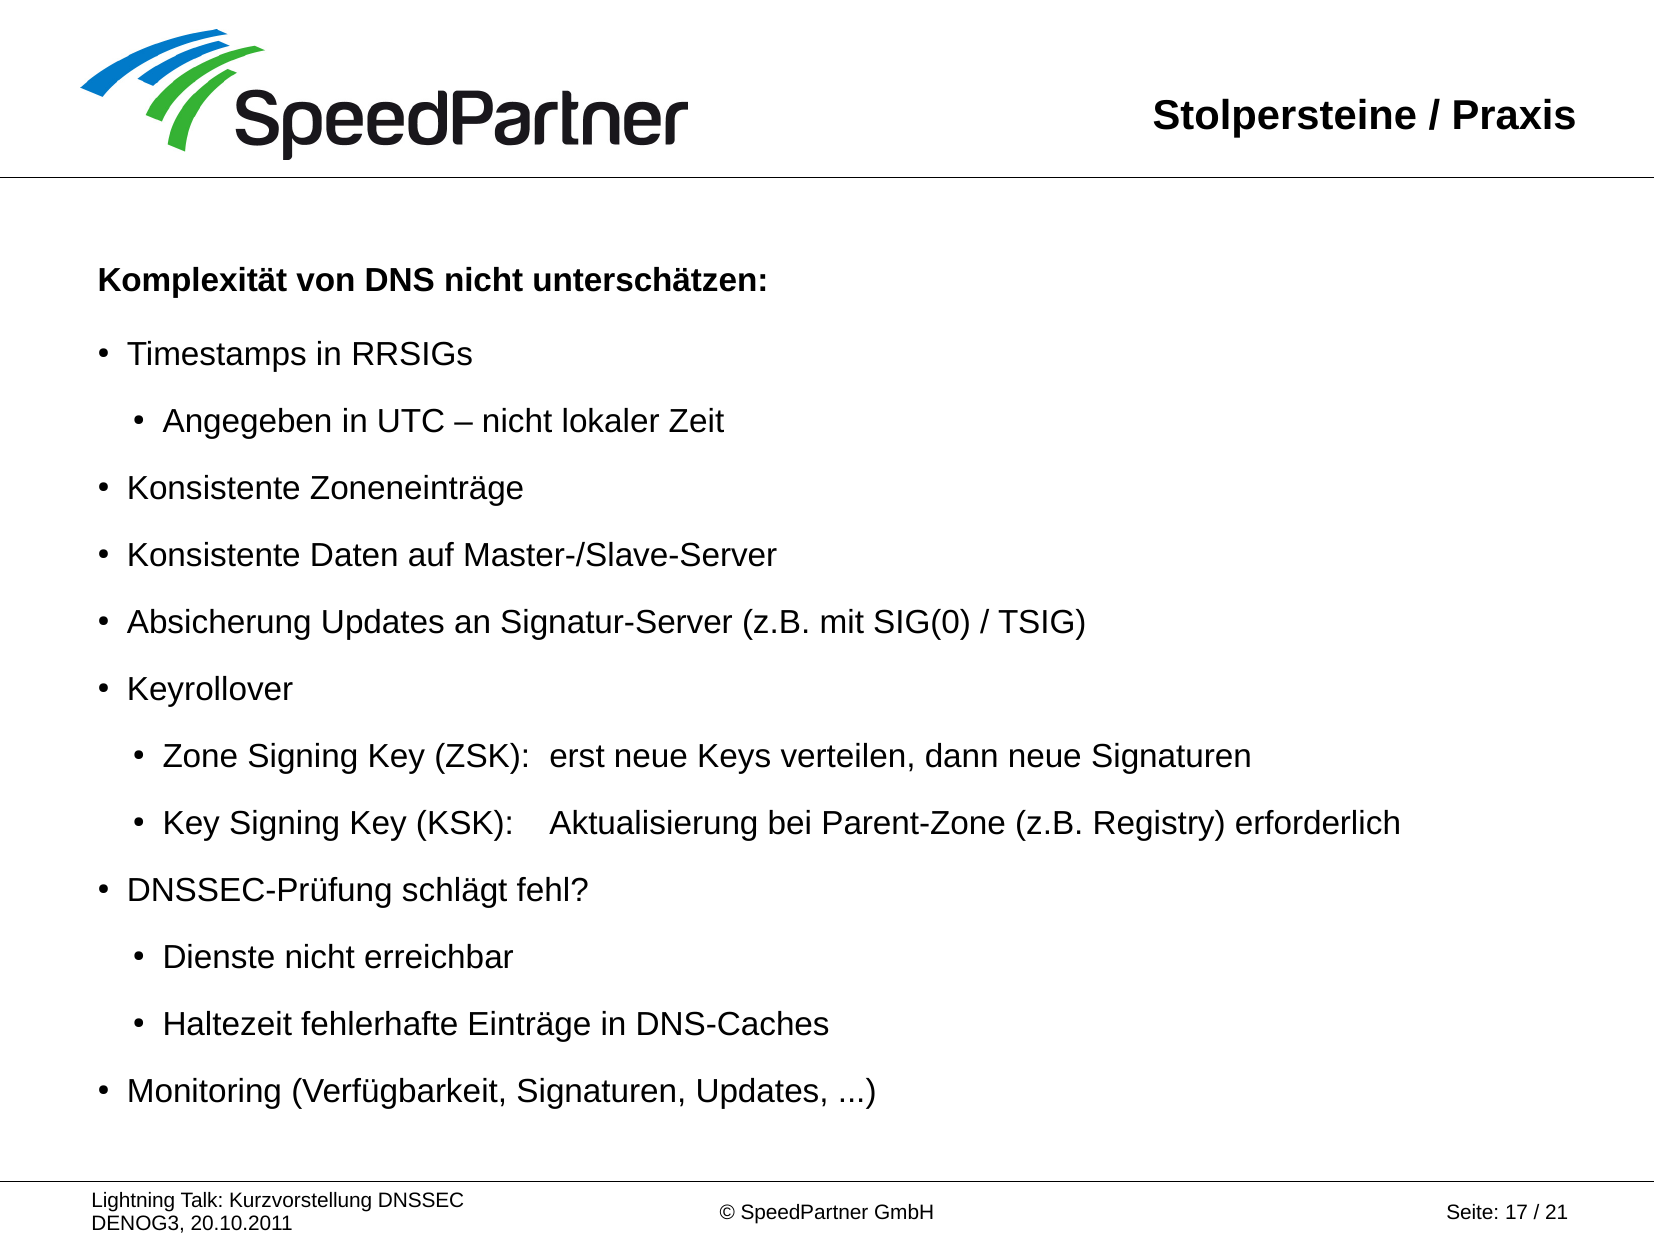

# Stolpersteine / Praxis
Komplexität von DNS nicht unterschätzen:
Timestamps in RRSIGs
Angegeben in UTC – nicht lokaler Zeit
Konsistente Zoneneinträge
Konsistente Daten auf Master-/Slave-Server
Absicherung Updates an Signatur-Server (z.B. mit SIG(0) / TSIG)
Keyrollover
Zone Signing Key (ZSK):	erst neue Keys verteilen, dann neue Signaturen
Key Signing Key (KSK):	Aktualisierung bei Parent-Zone (z.B. Registry) erforderlich
DNSSEC-Prüfung schlägt fehl?
Dienste nicht erreichbar
Haltezeit fehlerhafte Einträge in DNS-Caches
Monitoring (Verfügbarkeit, Signaturen, Updates, ...)